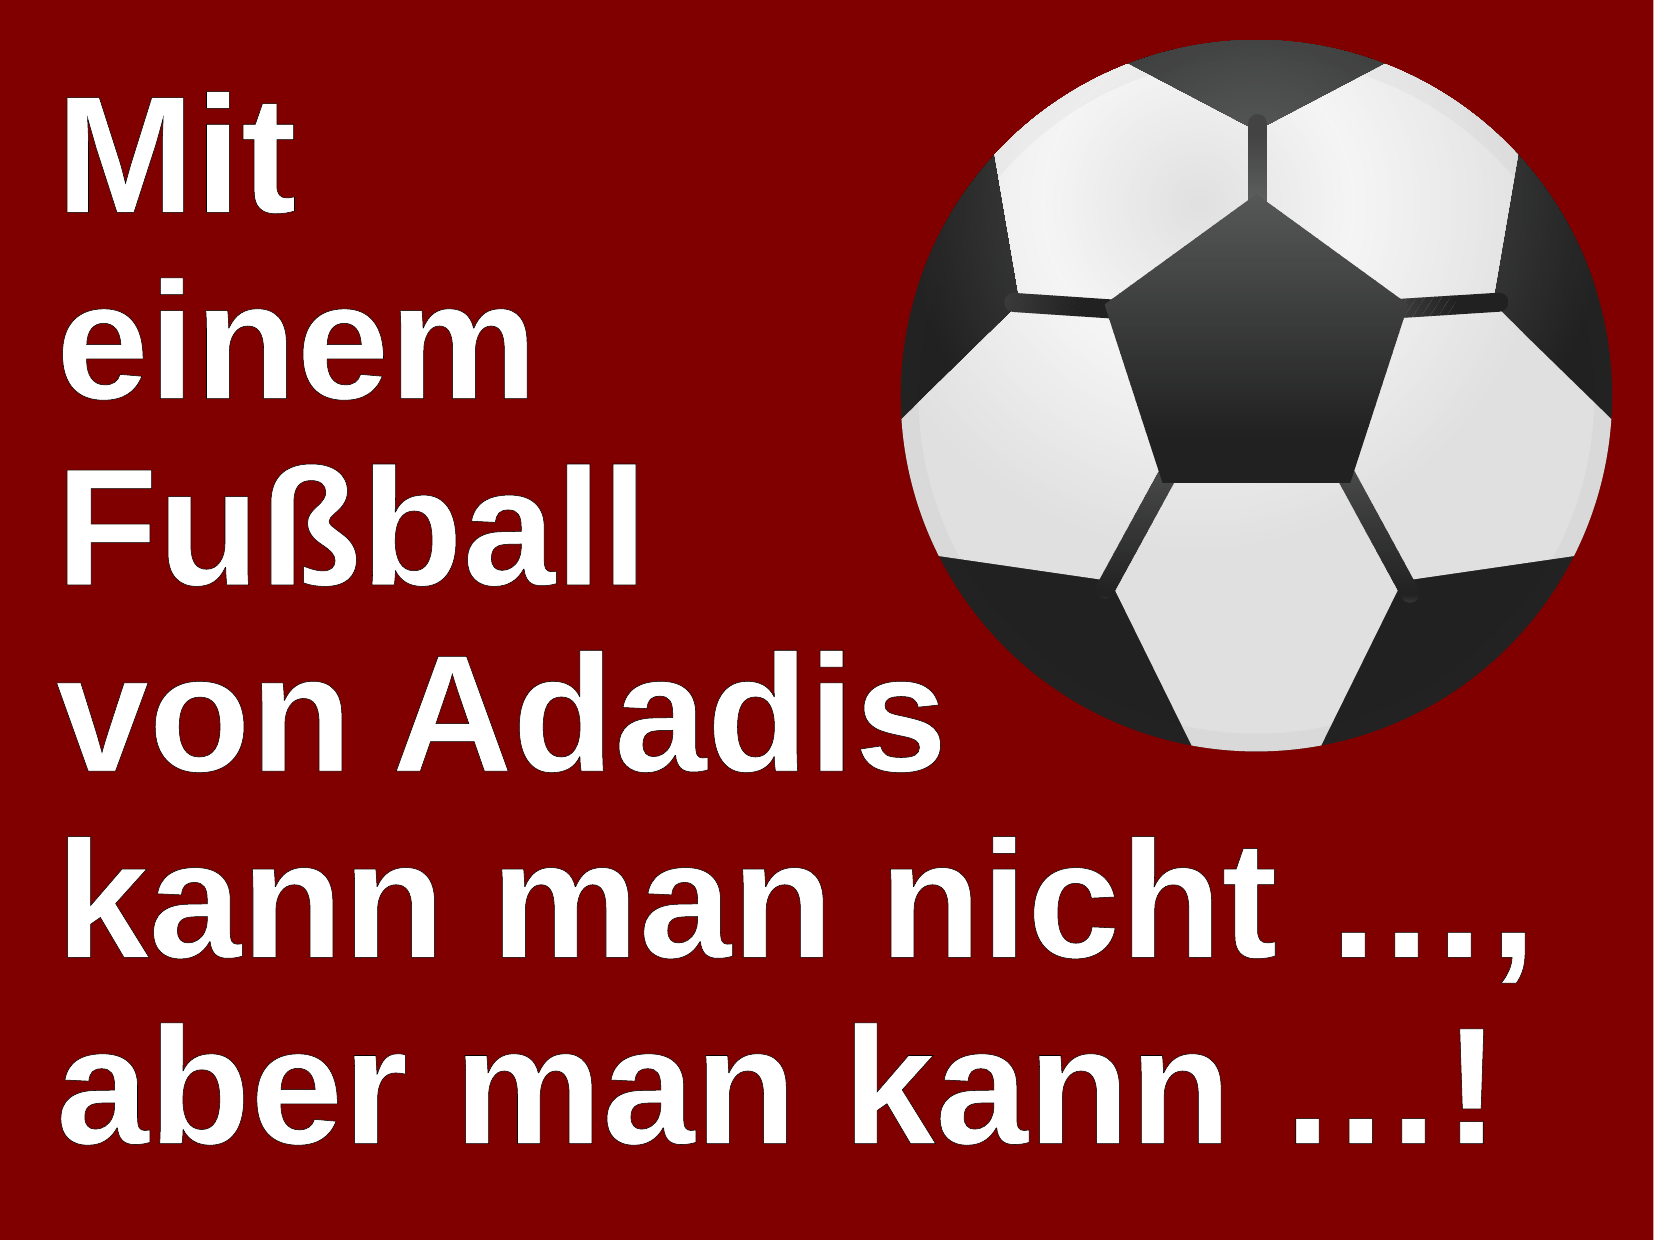

Mit
einem
Fußball
von Adadis
kann man nicht …,
aber man kann …!